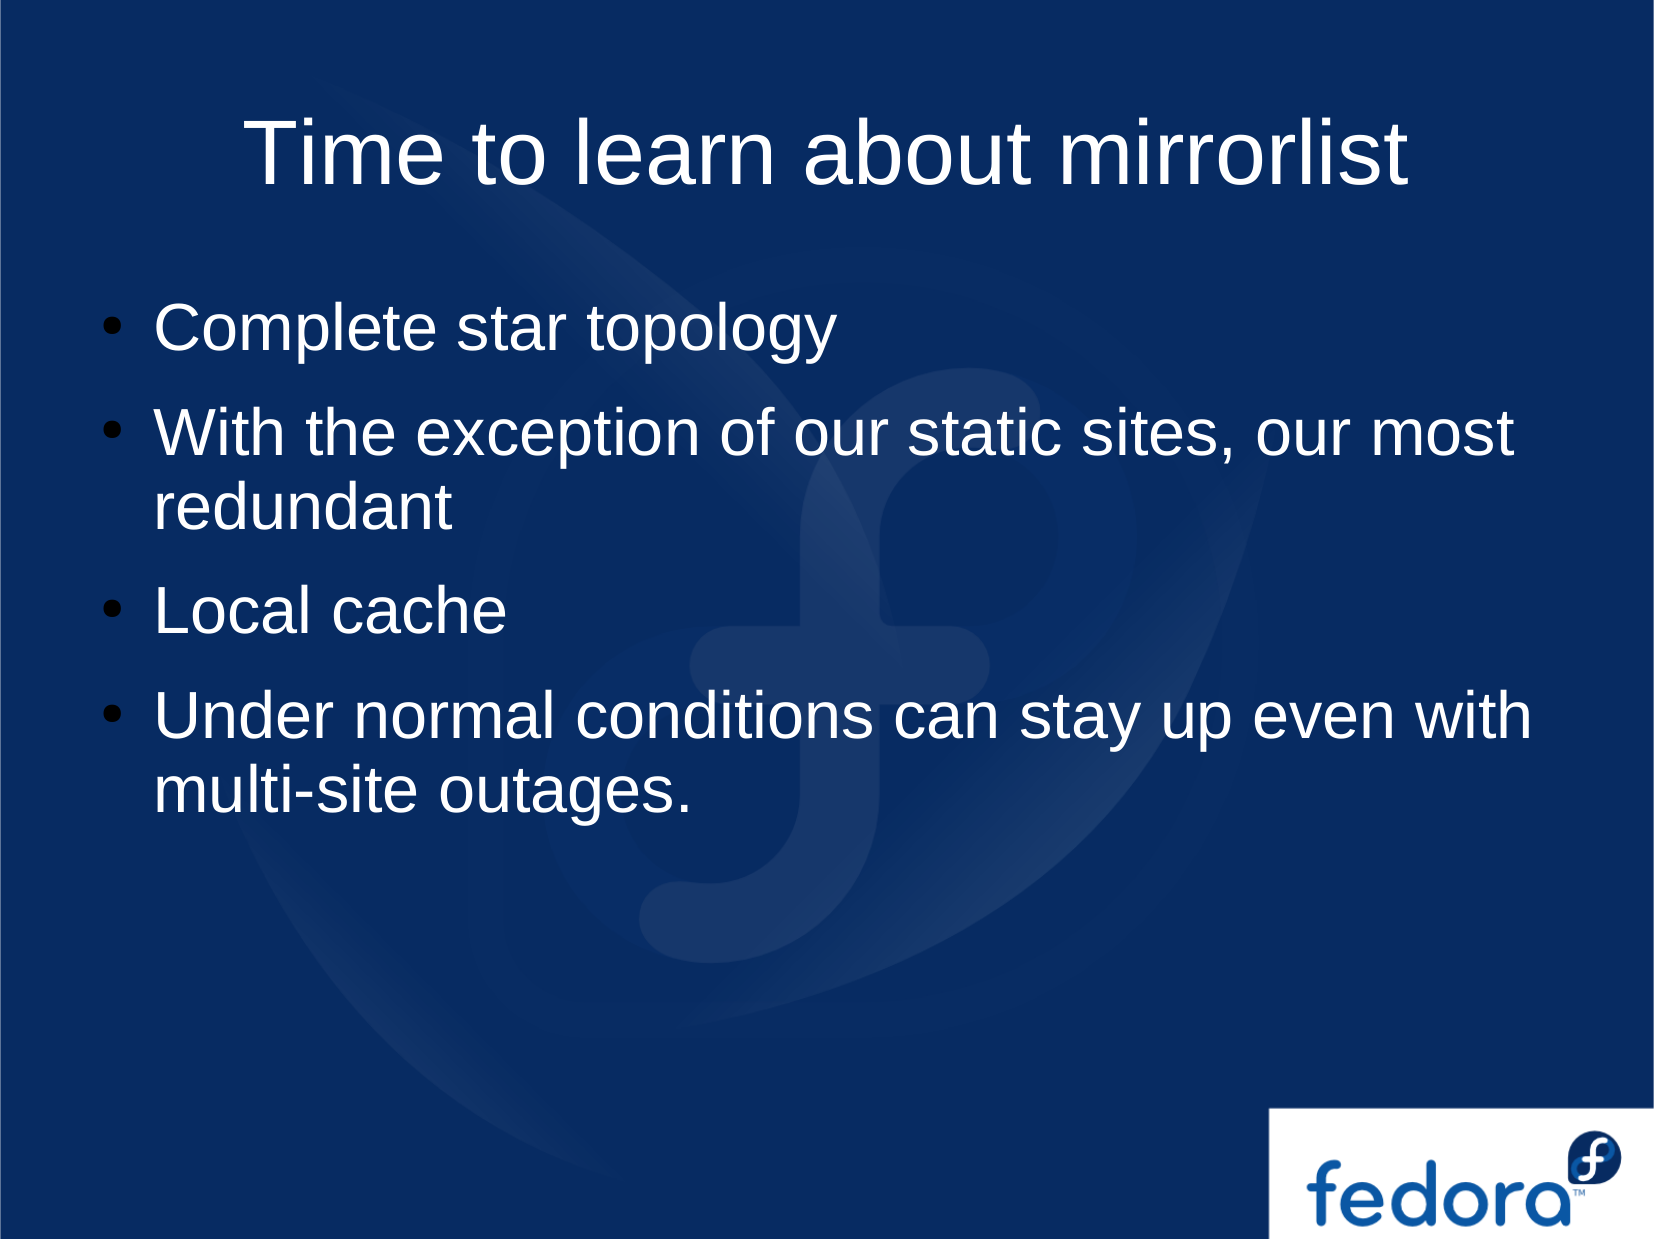

# Time to learn about mirrorlist
Complete star topology
With the exception of our static sites, our most redundant
Local cache
Under normal conditions can stay up even with multi-site outages.